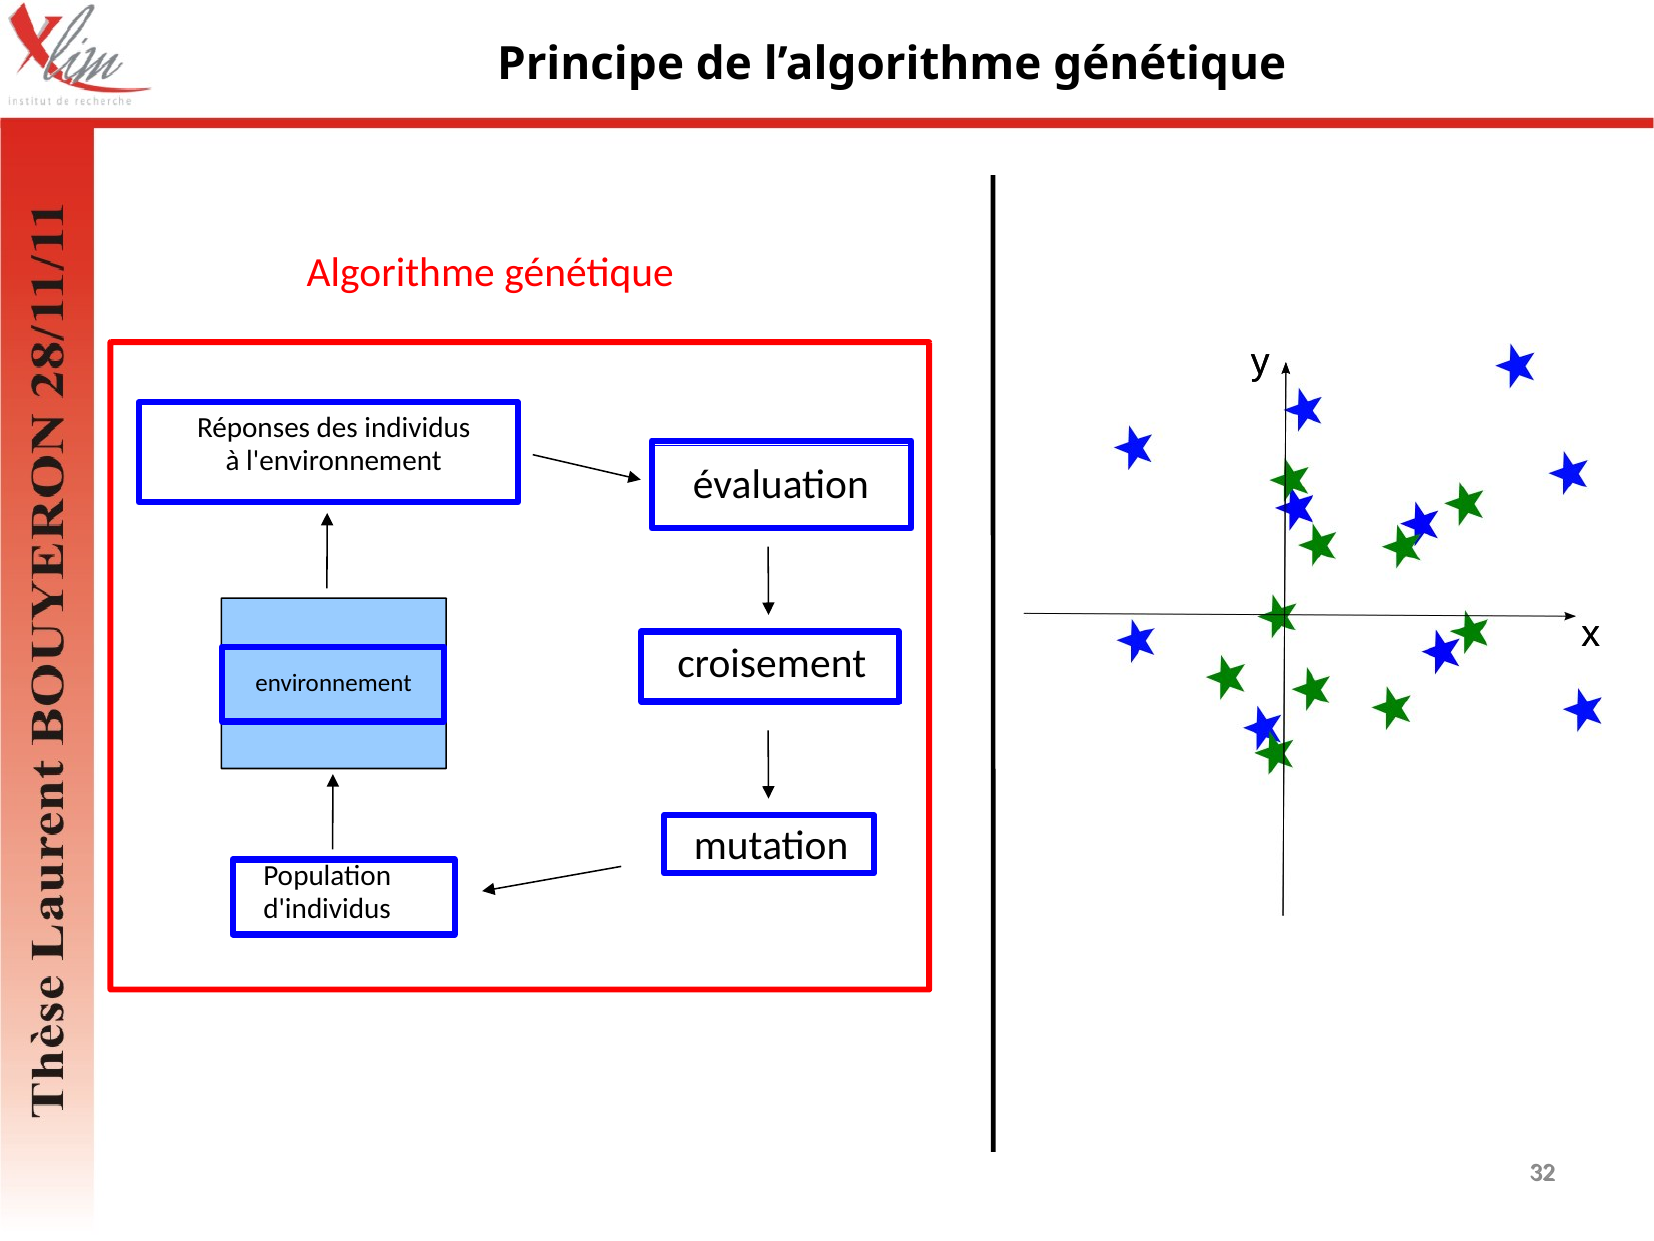

Principe de l’algorithme génétique
Algorithme génétique
y
y
Réponses des individus
à l'environnement
évaluation
environnement
x
x
croisement
mutation
Population
d'individus
32